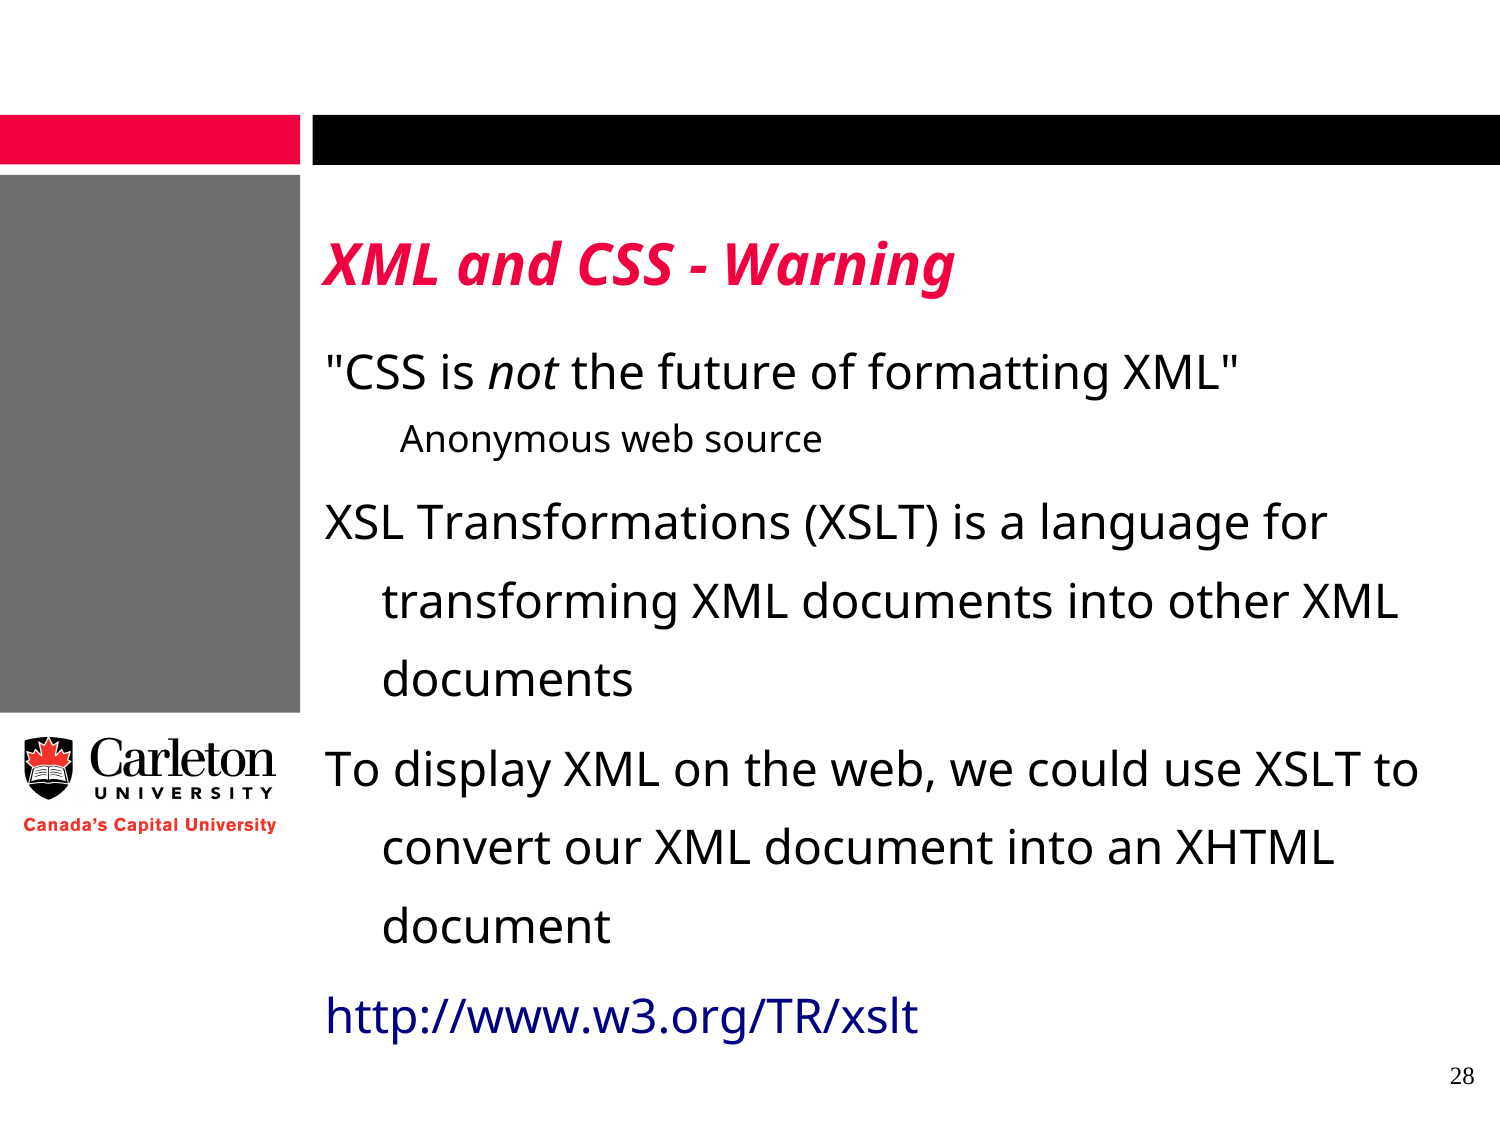

# XML and CSS - Warning
"CSS is not the future of formatting XML"
Anonymous web source
XSL Transformations (XSLT) is a language for transforming XML documents into other XML documents
To display XML on the web, we could use XSLT to convert our XML document into an XHTML document
http://www.w3.org/TR/xslt
28